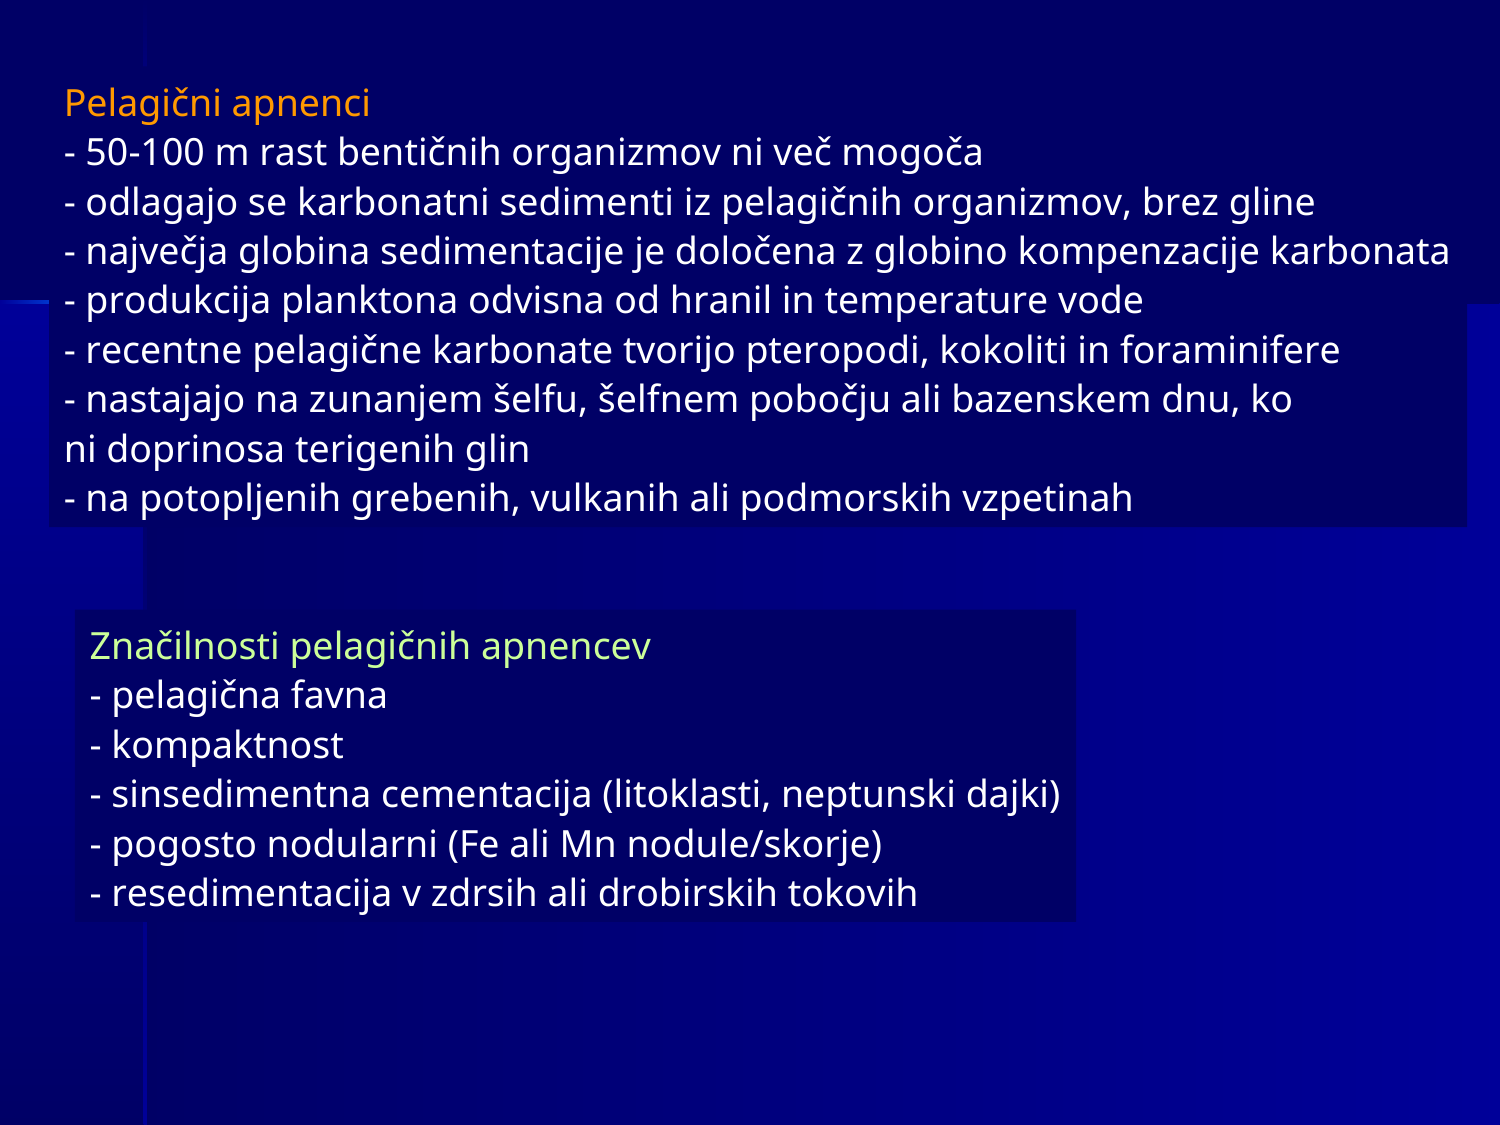

Pelagični apnenci
- 50-100 m rast bentičnih organizmov ni več mogoča
- odlagajo se karbonatni sedimenti iz pelagičnih organizmov, brez gline
- največja globina sedimentacije je določena z globino kompenzacije karbonata
- produkcija planktona odvisna od hranil in temperature vode
- recentne pelagične karbonate tvorijo pteropodi, kokoliti in foraminifere
- nastajajo na zunanjem šelfu, šelfnem pobočju ali bazenskem dnu, ko
ni doprinosa terigenih glin
- na potopljenih grebenih, vulkanih ali podmorskih vzpetinah
Značilnosti pelagičnih apnencev
- pelagična favna
- kompaktnost
- sinsedimentna cementacija (litoklasti, neptunski dajki)
- pogosto nodularni (Fe ali Mn nodule/skorje)
- resedimentacija v zdrsih ali drobirskih tokovih